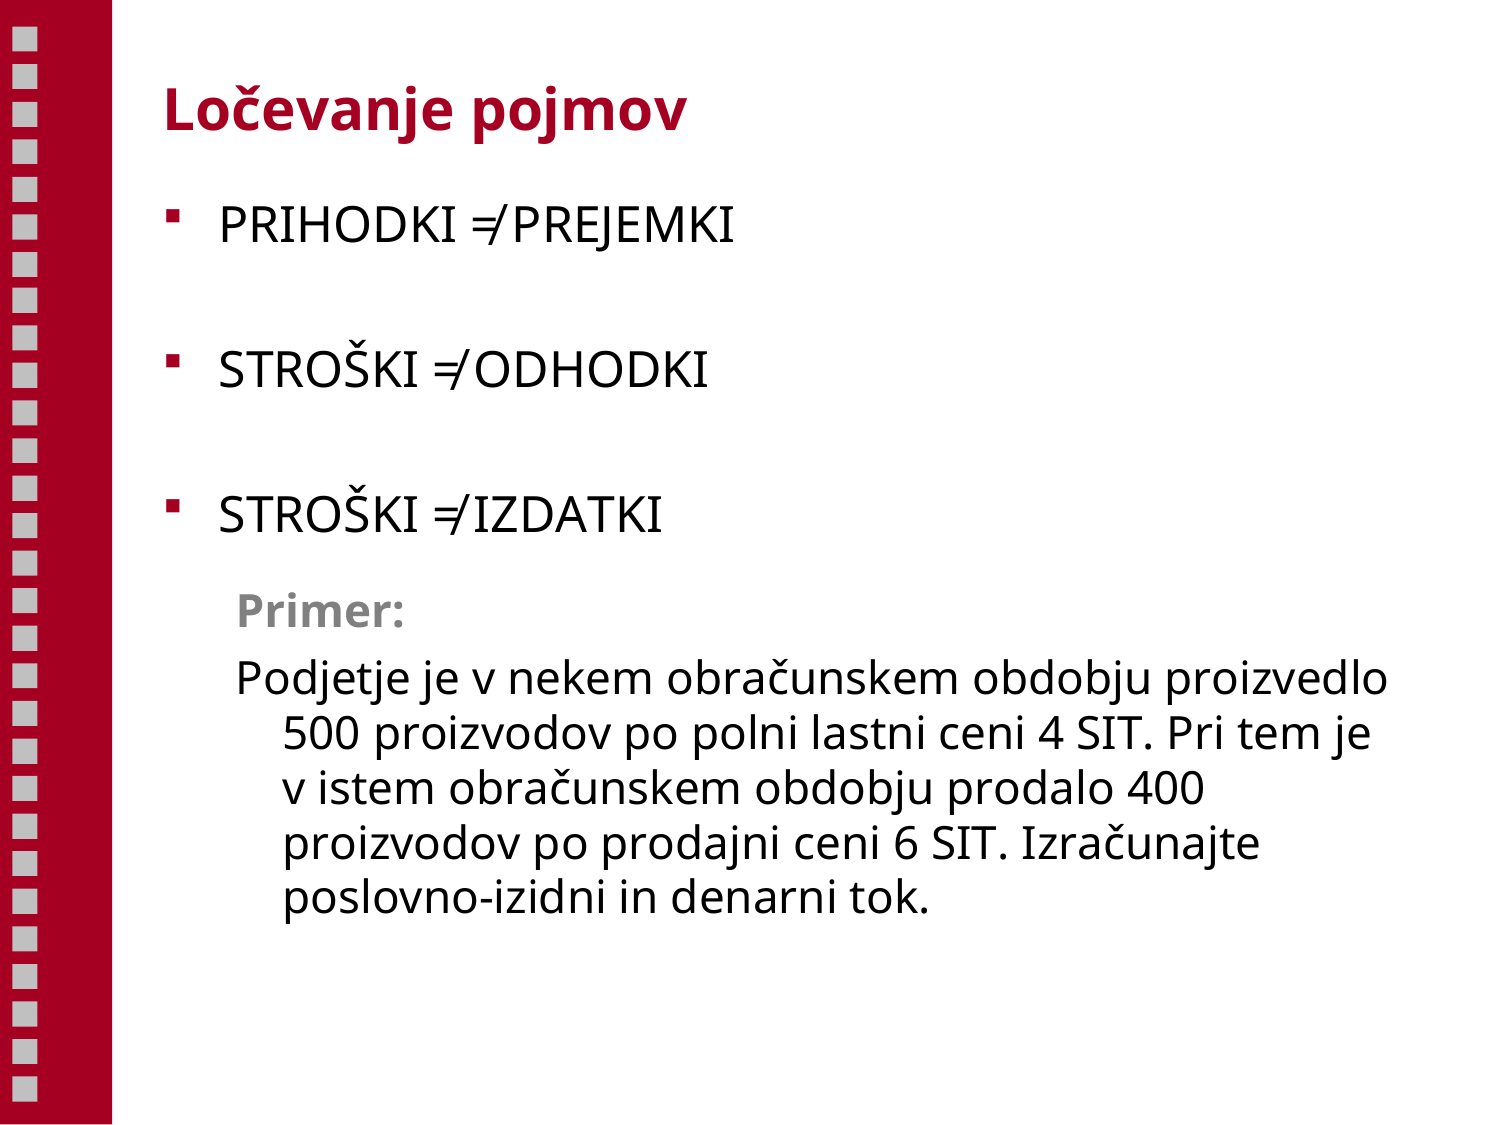

# Ločevanje pojmov
PRIHODKI ≠ PREJEMKI
STROŠKI ≠ ODHODKI
STROŠKI ≠ IZDATKI
Primer:
Podjetje je v nekem obračunskem obdobju proizvedlo 500 proizvodov po polni lastni ceni 4 SIT. Pri tem je v istem obračunskem obdobju prodalo 400 proizvodov po prodajni ceni 6 SIT. Izračunajte poslovno-izidni in denarni tok.